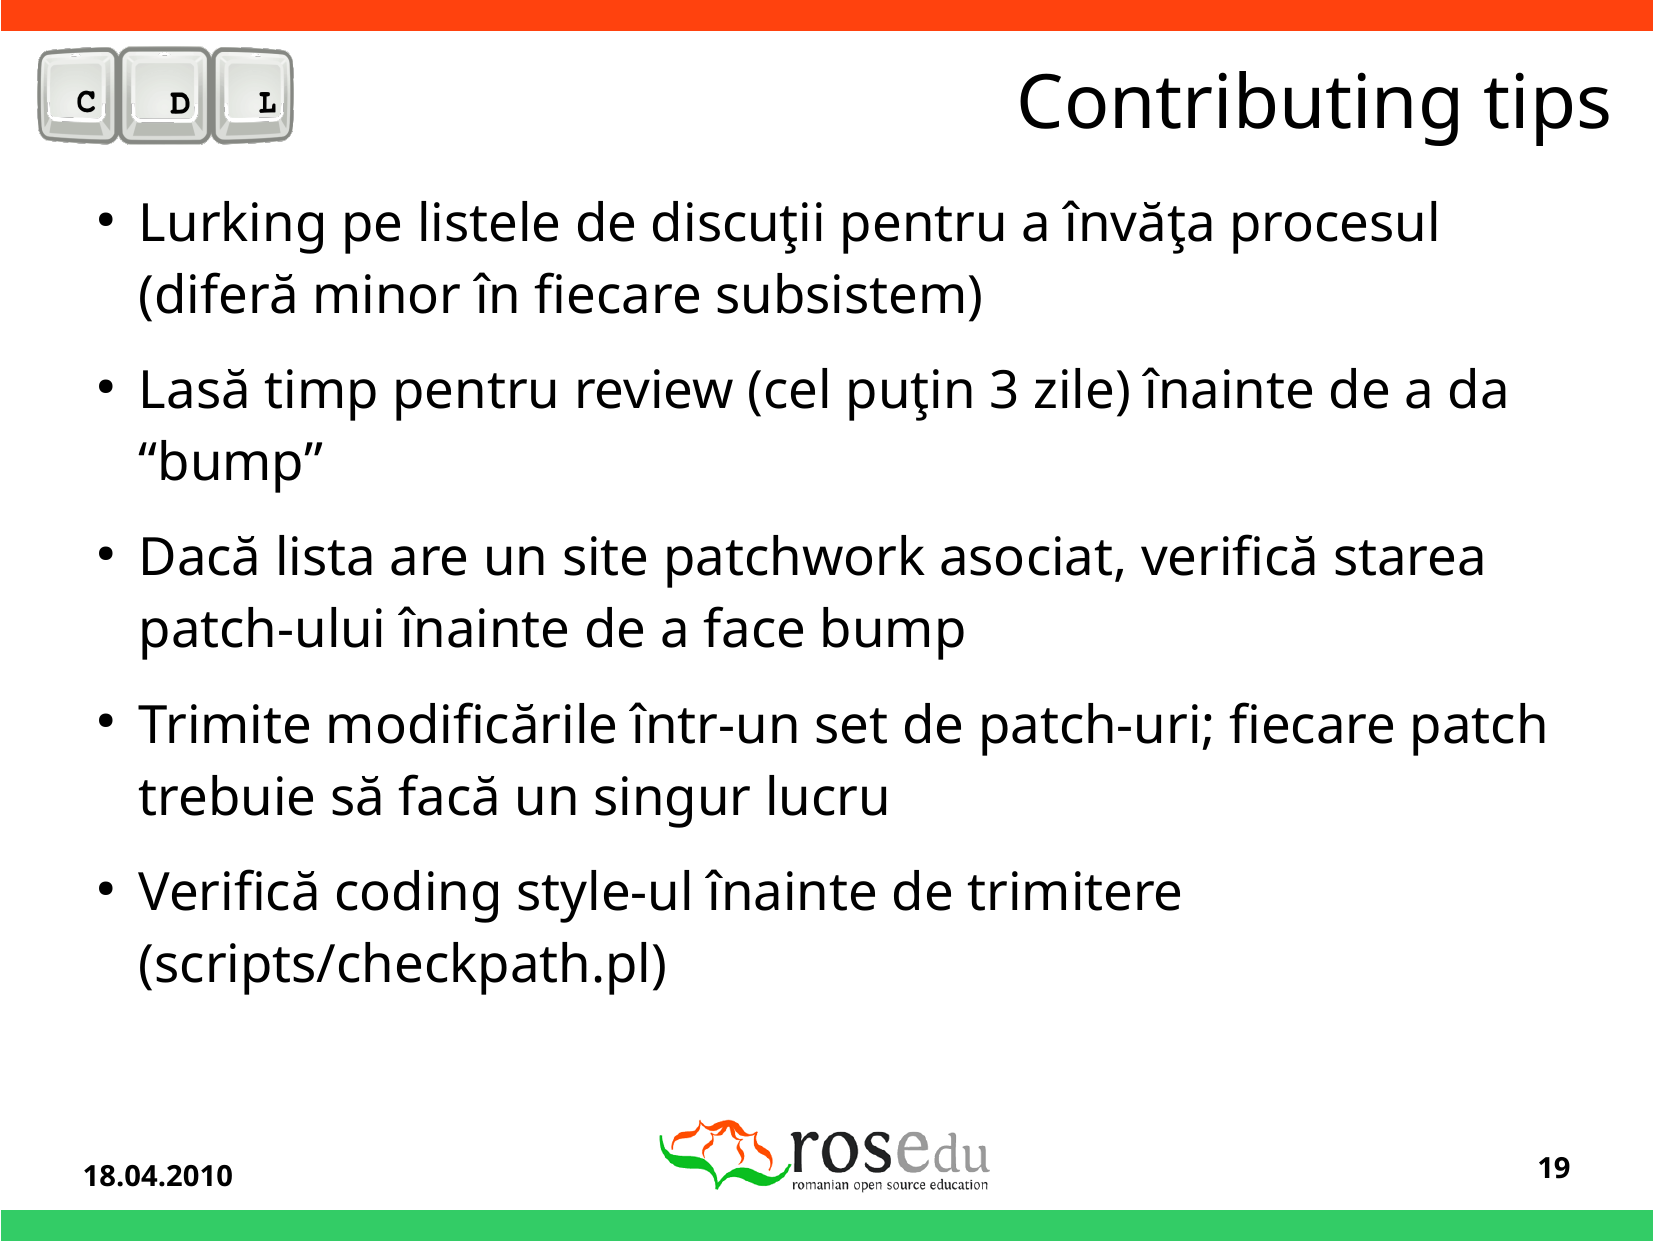

# Contributing tips
Lurking pe listele de discuţii pentru a învăţa procesul (diferă minor în fiecare subsistem)
Lasă timp pentru review (cel puţin 3 zile) înainte de a da “bump”
Dacă lista are un site patchwork asociat, verifică starea patch-ului înainte de a face bump
Trimite modificările într-un set de patch-uri; fiecare patch trebuie să facă un singur lucru
Verifică coding style-ul înainte de trimitere (scripts/checkpath.pl)
19
18.04.2010